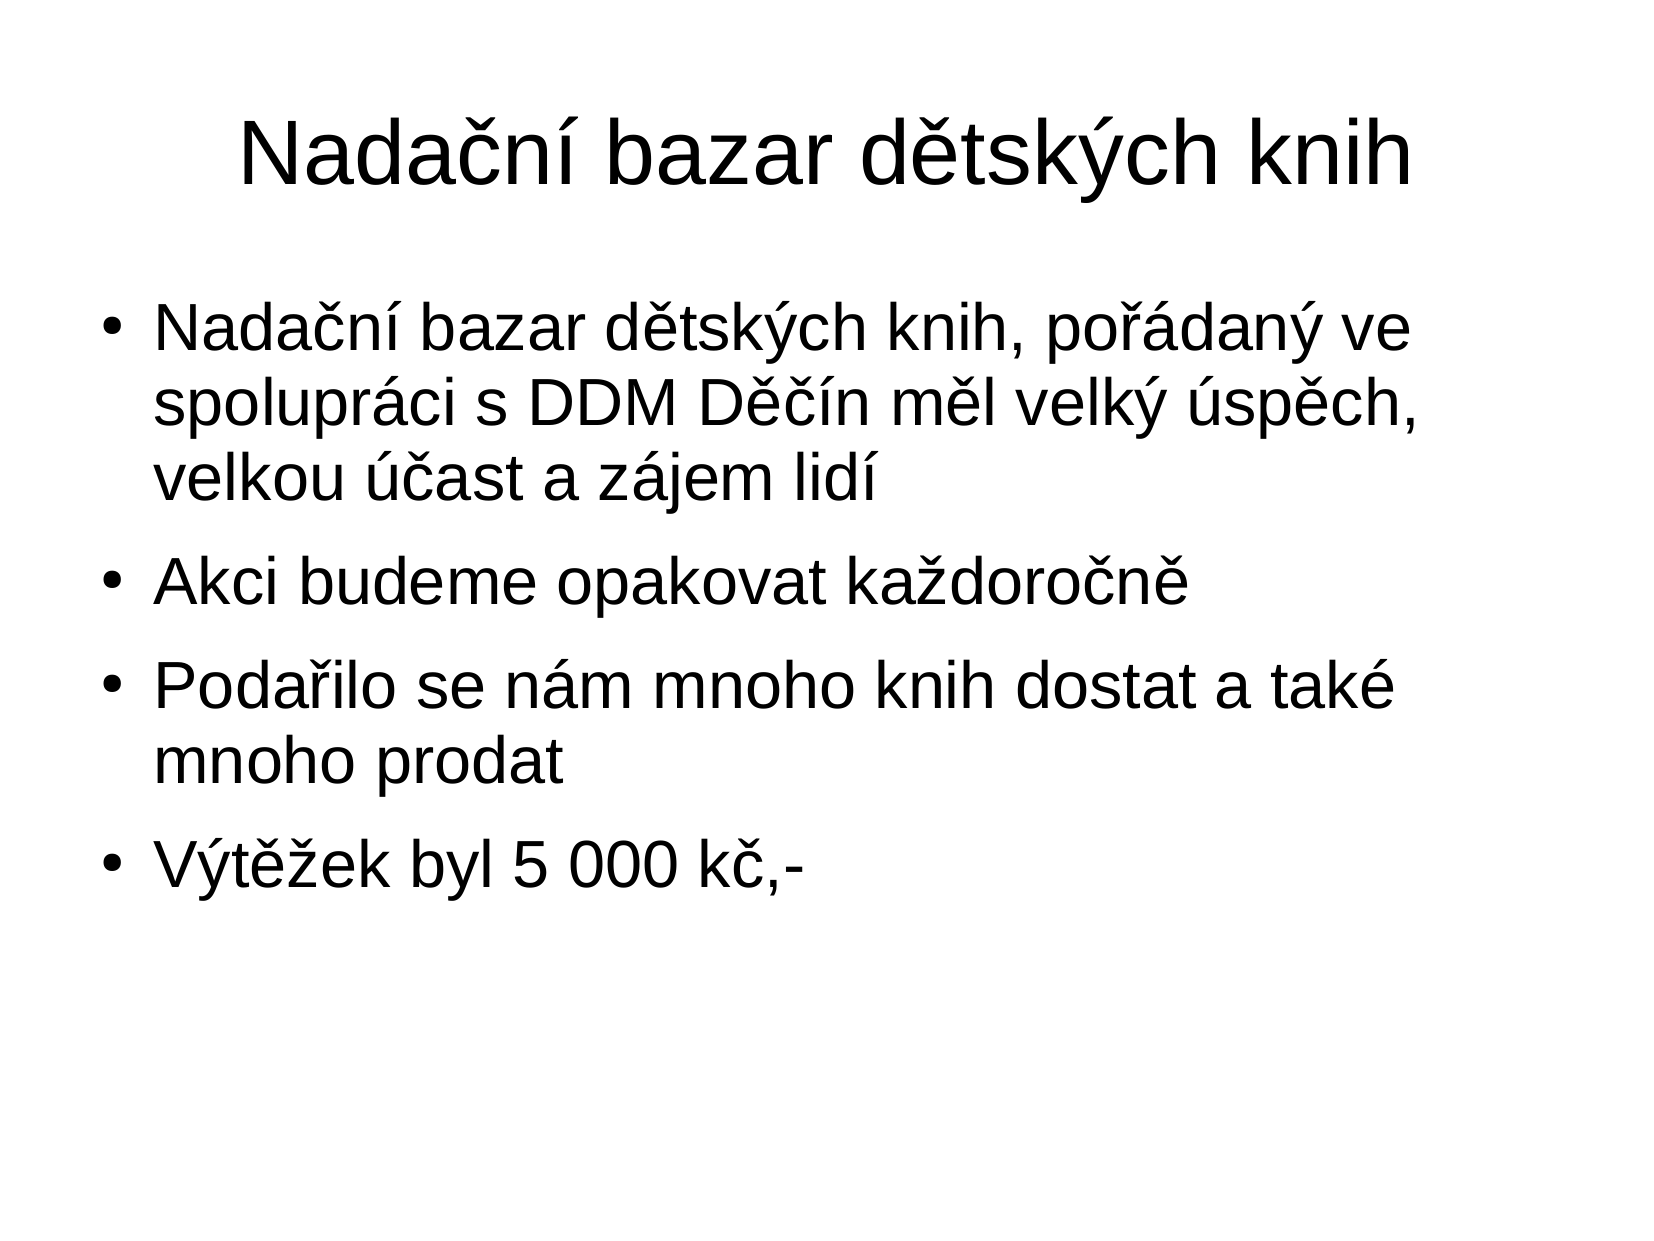

# Nadační bazar dětských knih
Nadační bazar dětských knih, pořádaný ve spolupráci s DDM Děčín měl velký úspěch, velkou účast a zájem lidí
Akci budeme opakovat každoročně
Podařilo se nám mnoho knih dostat a také mnoho prodat
Výtěžek byl 5 000 kč,-